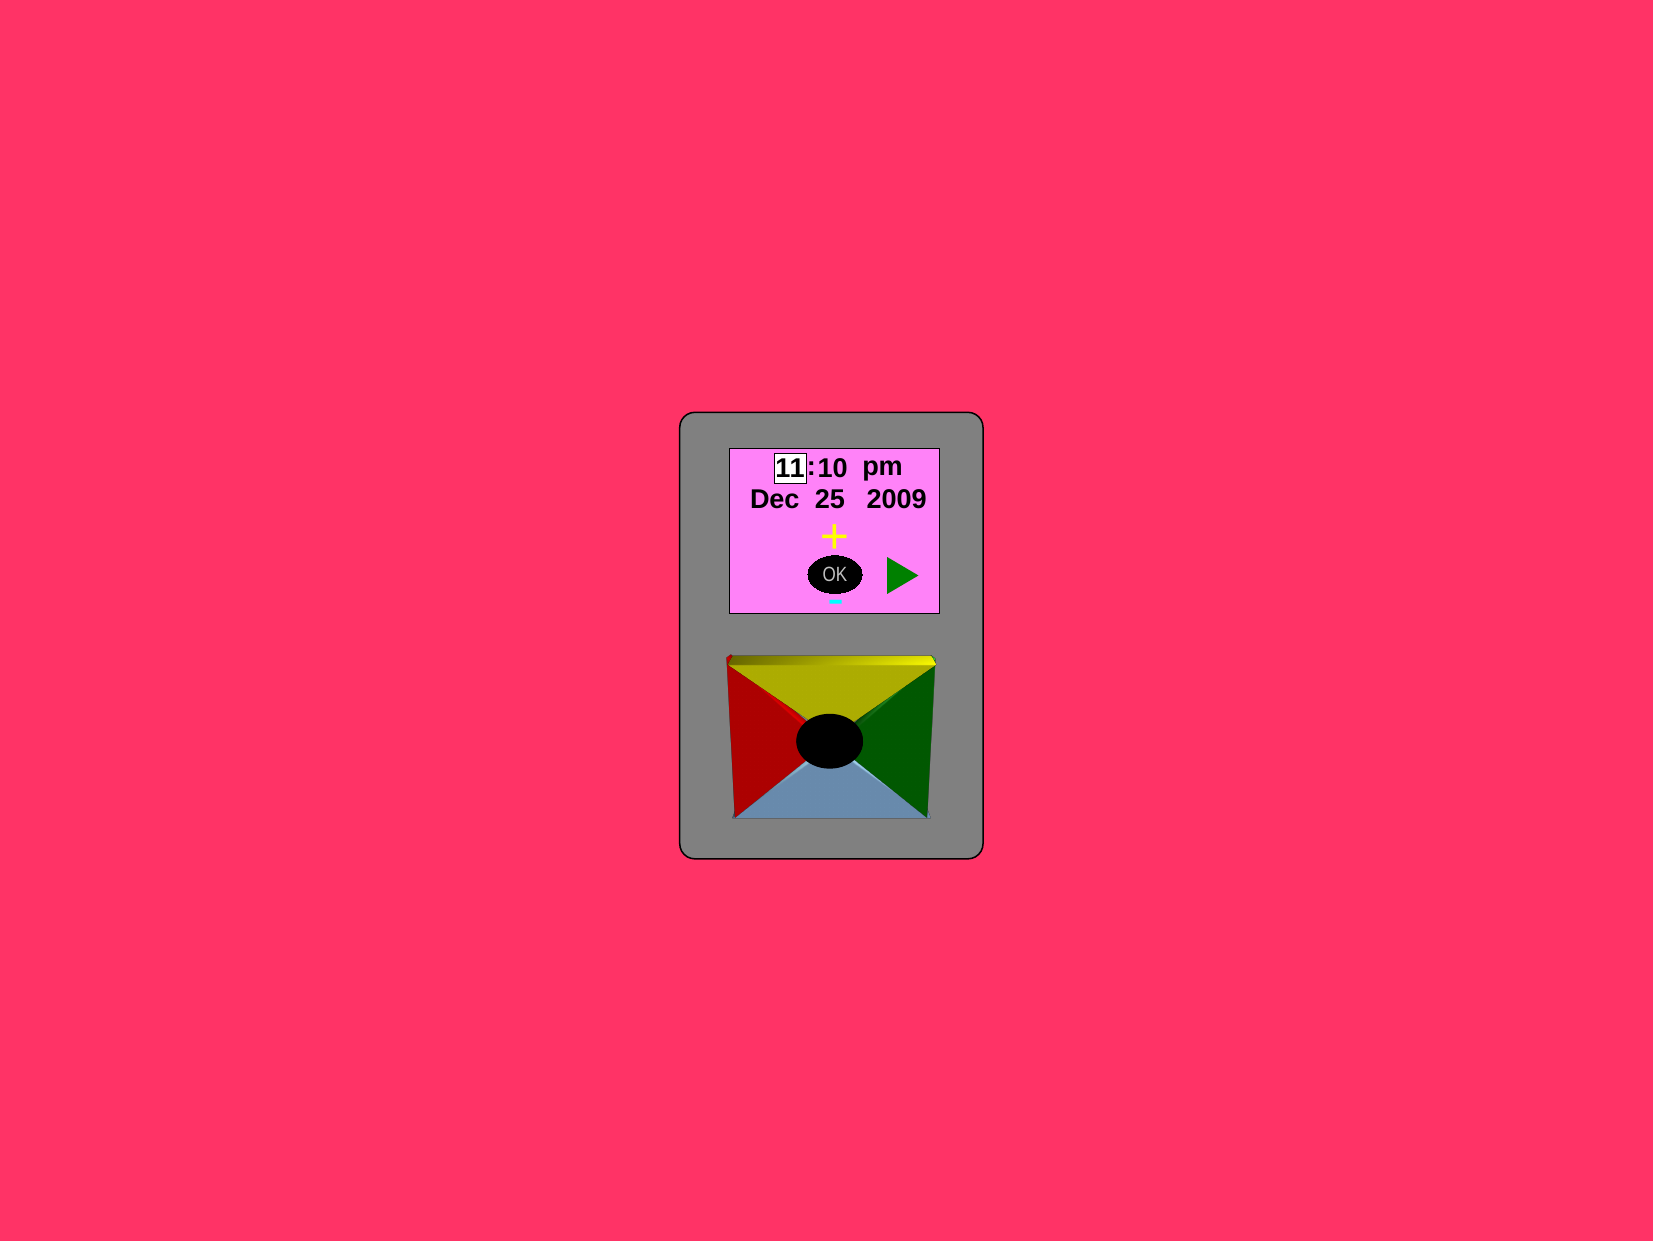

pm
:
11
10
Dec
25
2009
+
OK
-